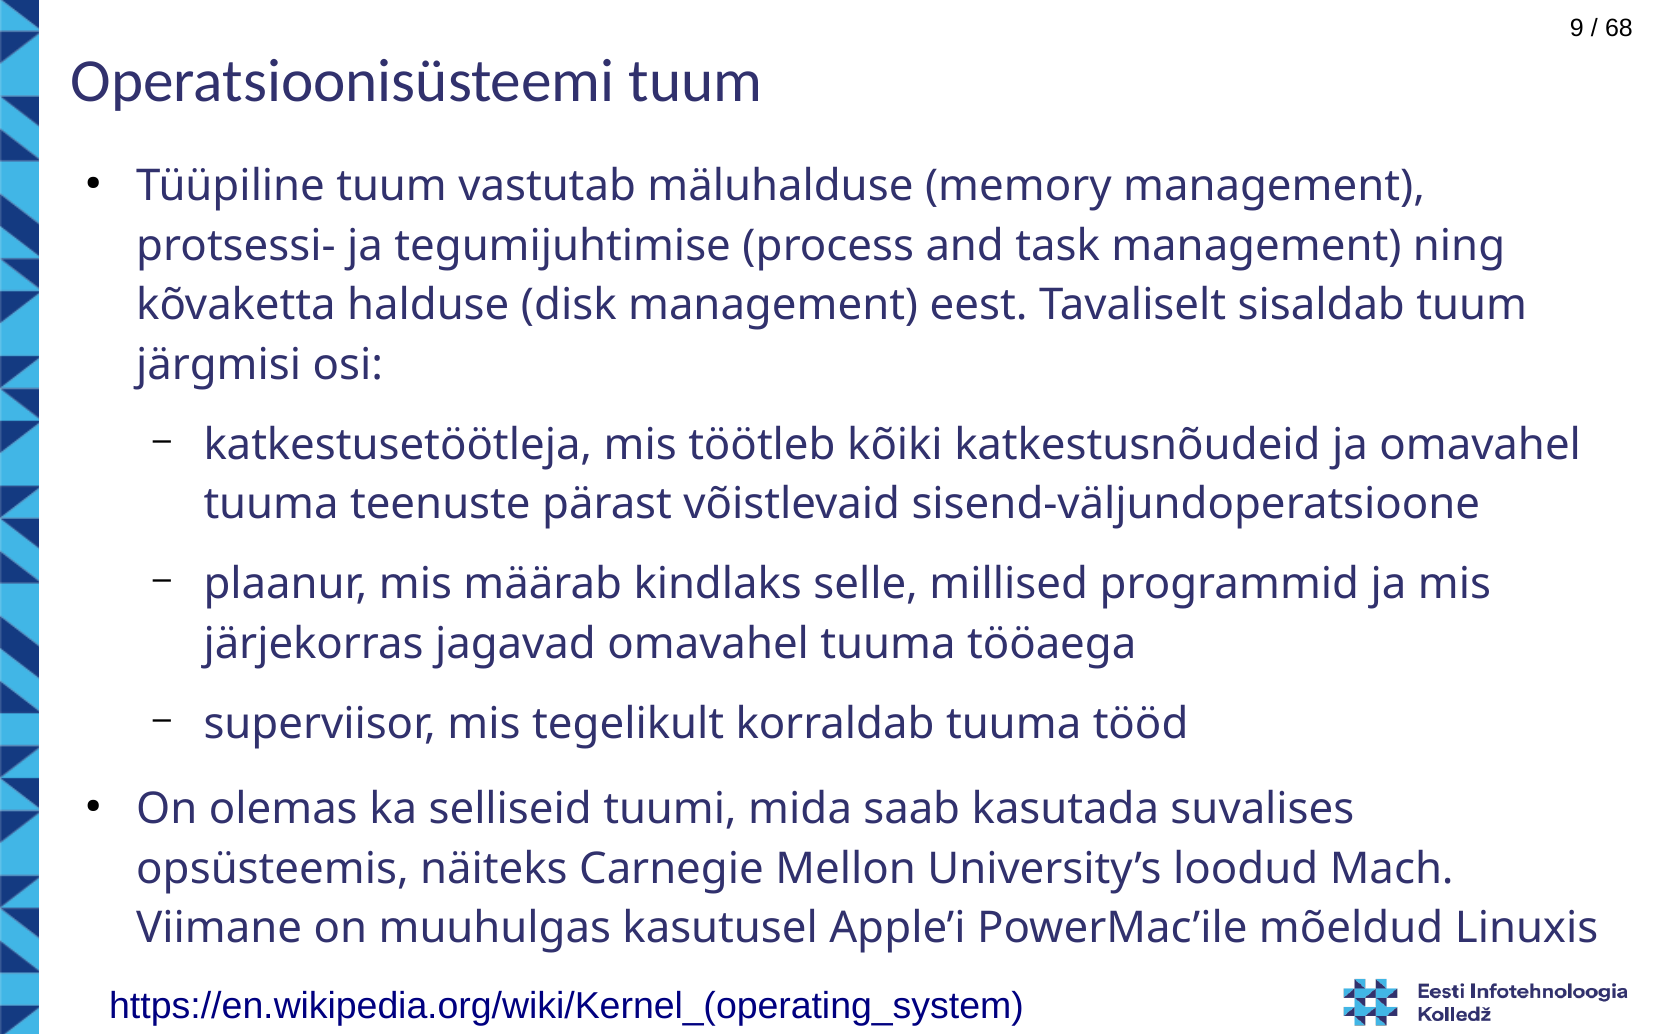

# Operatsioonisüsteemi tuum
Tüüpiline tuum vastutab mäluhalduse (memory management), protsessi- ja tegumijuhtimise (process and task management) ning kõvaketta halduse (disk management) eest. Tavaliselt sisaldab tuum järgmisi osi:
katkestusetöötleja, mis töötleb kõiki katkestusnõudeid ja omavahel tuuma teenuste pärast võistlevaid sisend-väljundoperatsioone
plaanur, mis määrab kindlaks selle, millised programmid ja mis järjekorras jagavad omavahel tuuma tööaega
superviisor, mis tegelikult korraldab tuuma tööd
On olemas ka selliseid tuumi, mida saab kasutada suvalises opsüsteemis, näiteks Carnegie Mellon University’s loodud Mach. Viimane on muuhulgas kasutusel Apple’i PowerMac’ile mõeldud Linuxis
https://en.wikipedia.org/wiki/Kernel_(operating_system)